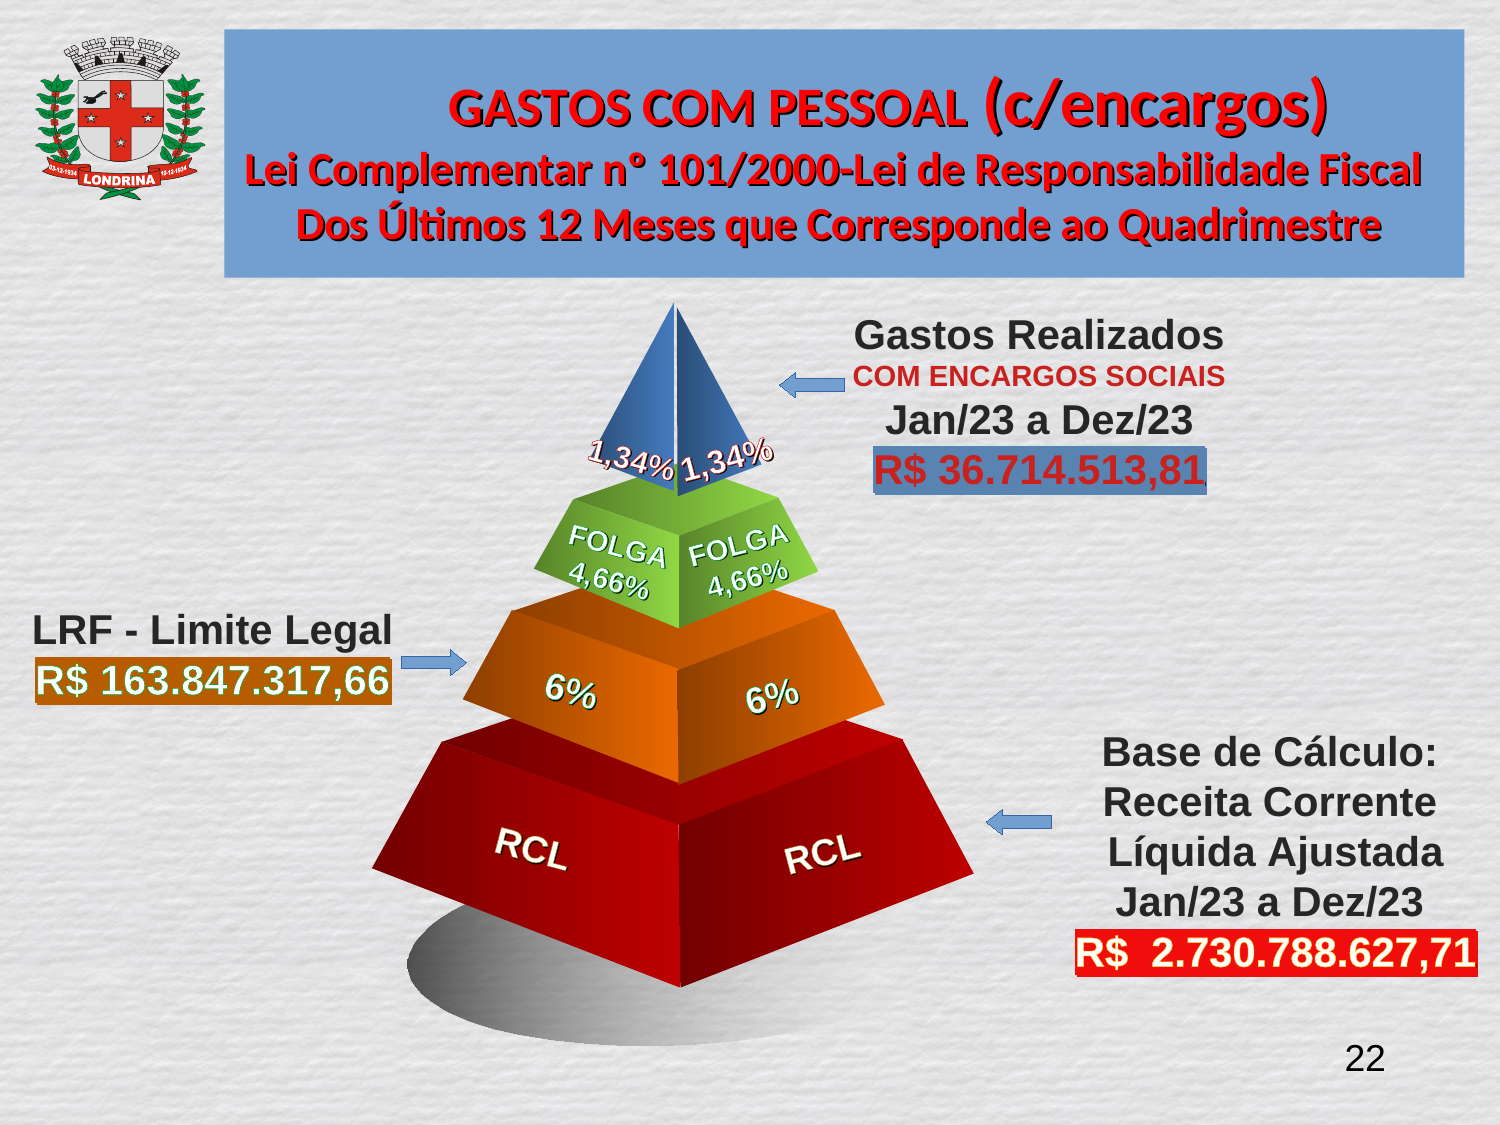

GASTOS COM PESSOAL (c/encargos)
Lei Complementar nº 101/2000-Lei de Responsabilidade Fiscal
 Dos Últimos 12 Meses que Corresponde ao Quadrimestre
Gastos Realizados COM ENCARGOS SOCIAIS
Jan/23 a Dez/23
R$ 36.714.513,81
1,34%
1,34%
FOLGA
4,66%
FOLGA
4,66%
LRF - Limite Legal
R$ 163.847.317,66
6%
6%
Base de Cálculo:
Receita Corrente
Líquida Ajustada
Jan/23 a Dez/23
R$ 2.730.788.627,71
RCL
RCL